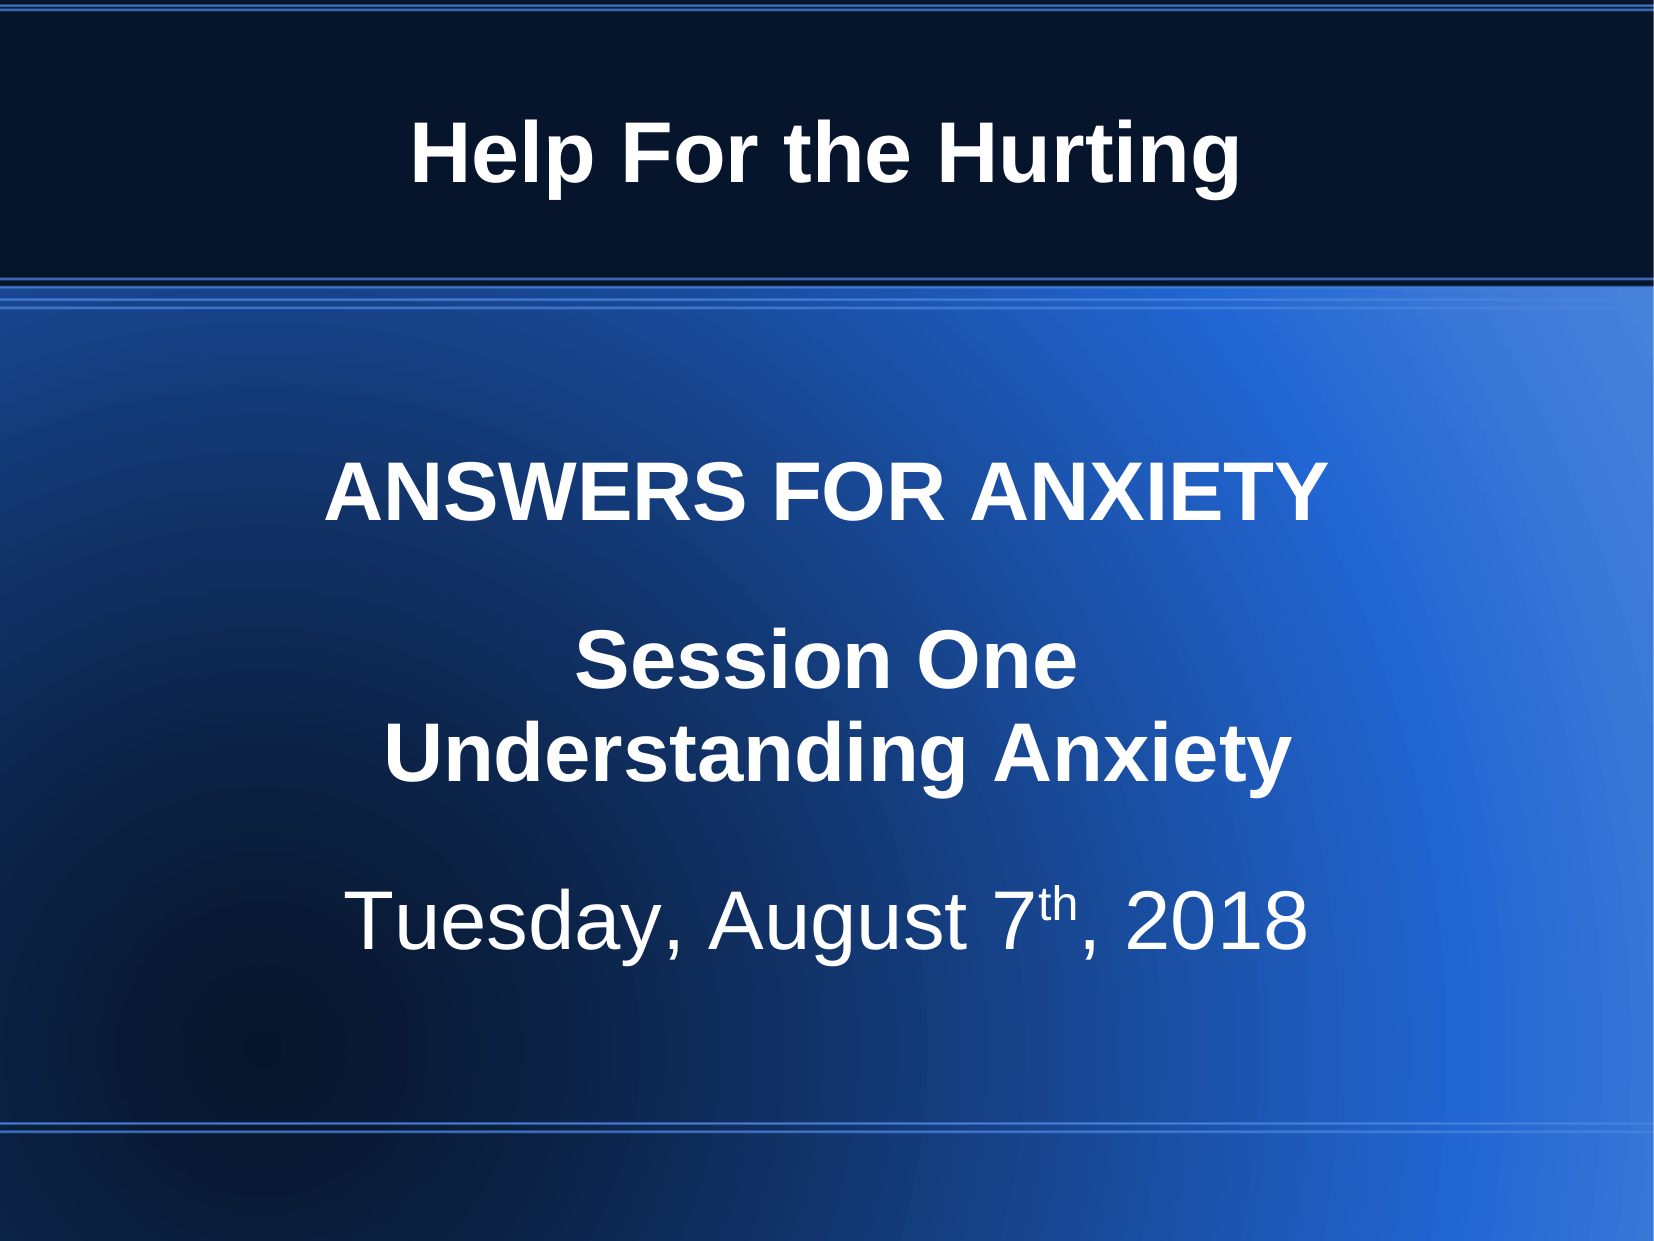

# Help For the Hurting
ANSWERS FOR ANXIETY
Session One
 Understanding Anxiety
Tuesday, August 7th, 2018